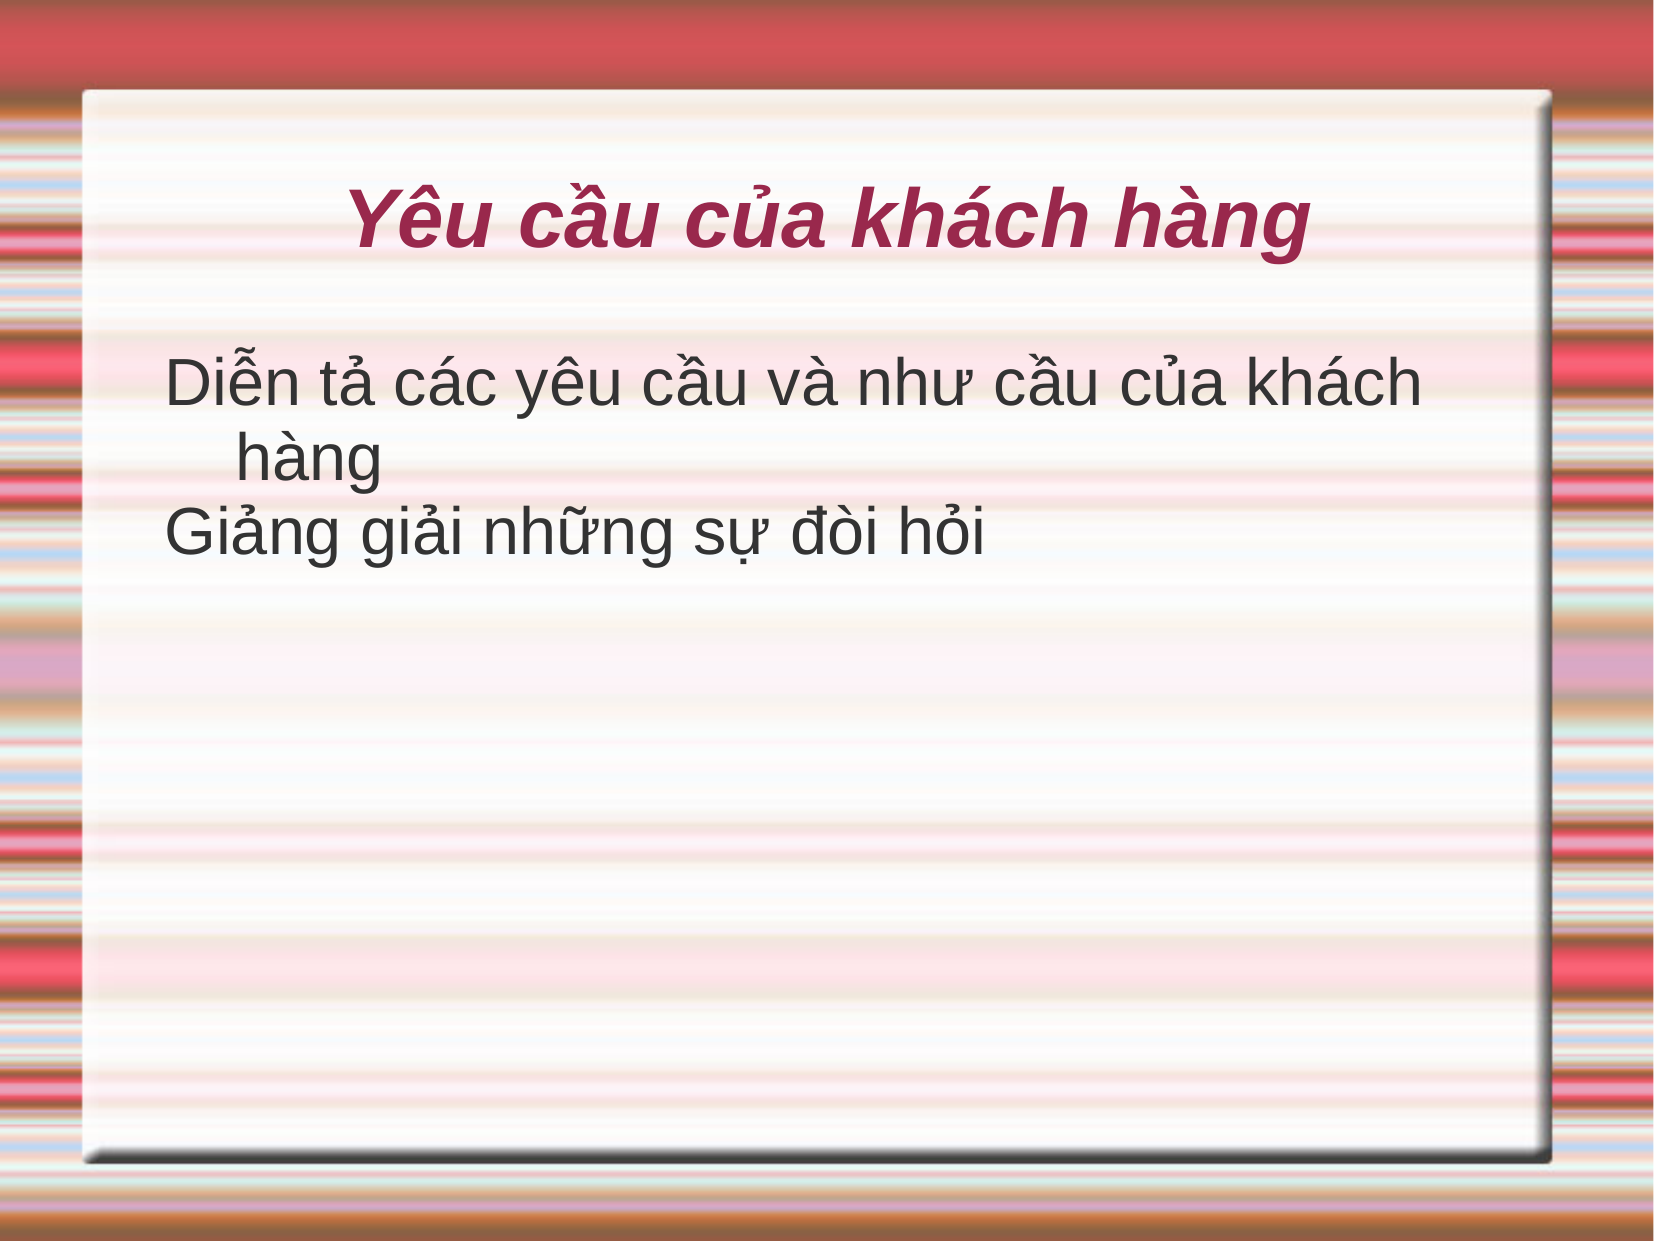

# Yêu cầu của khách hàng
Diễn tả các yêu cầu và như cầu của khách hàng
Giảng giải những sự đòi hỏi